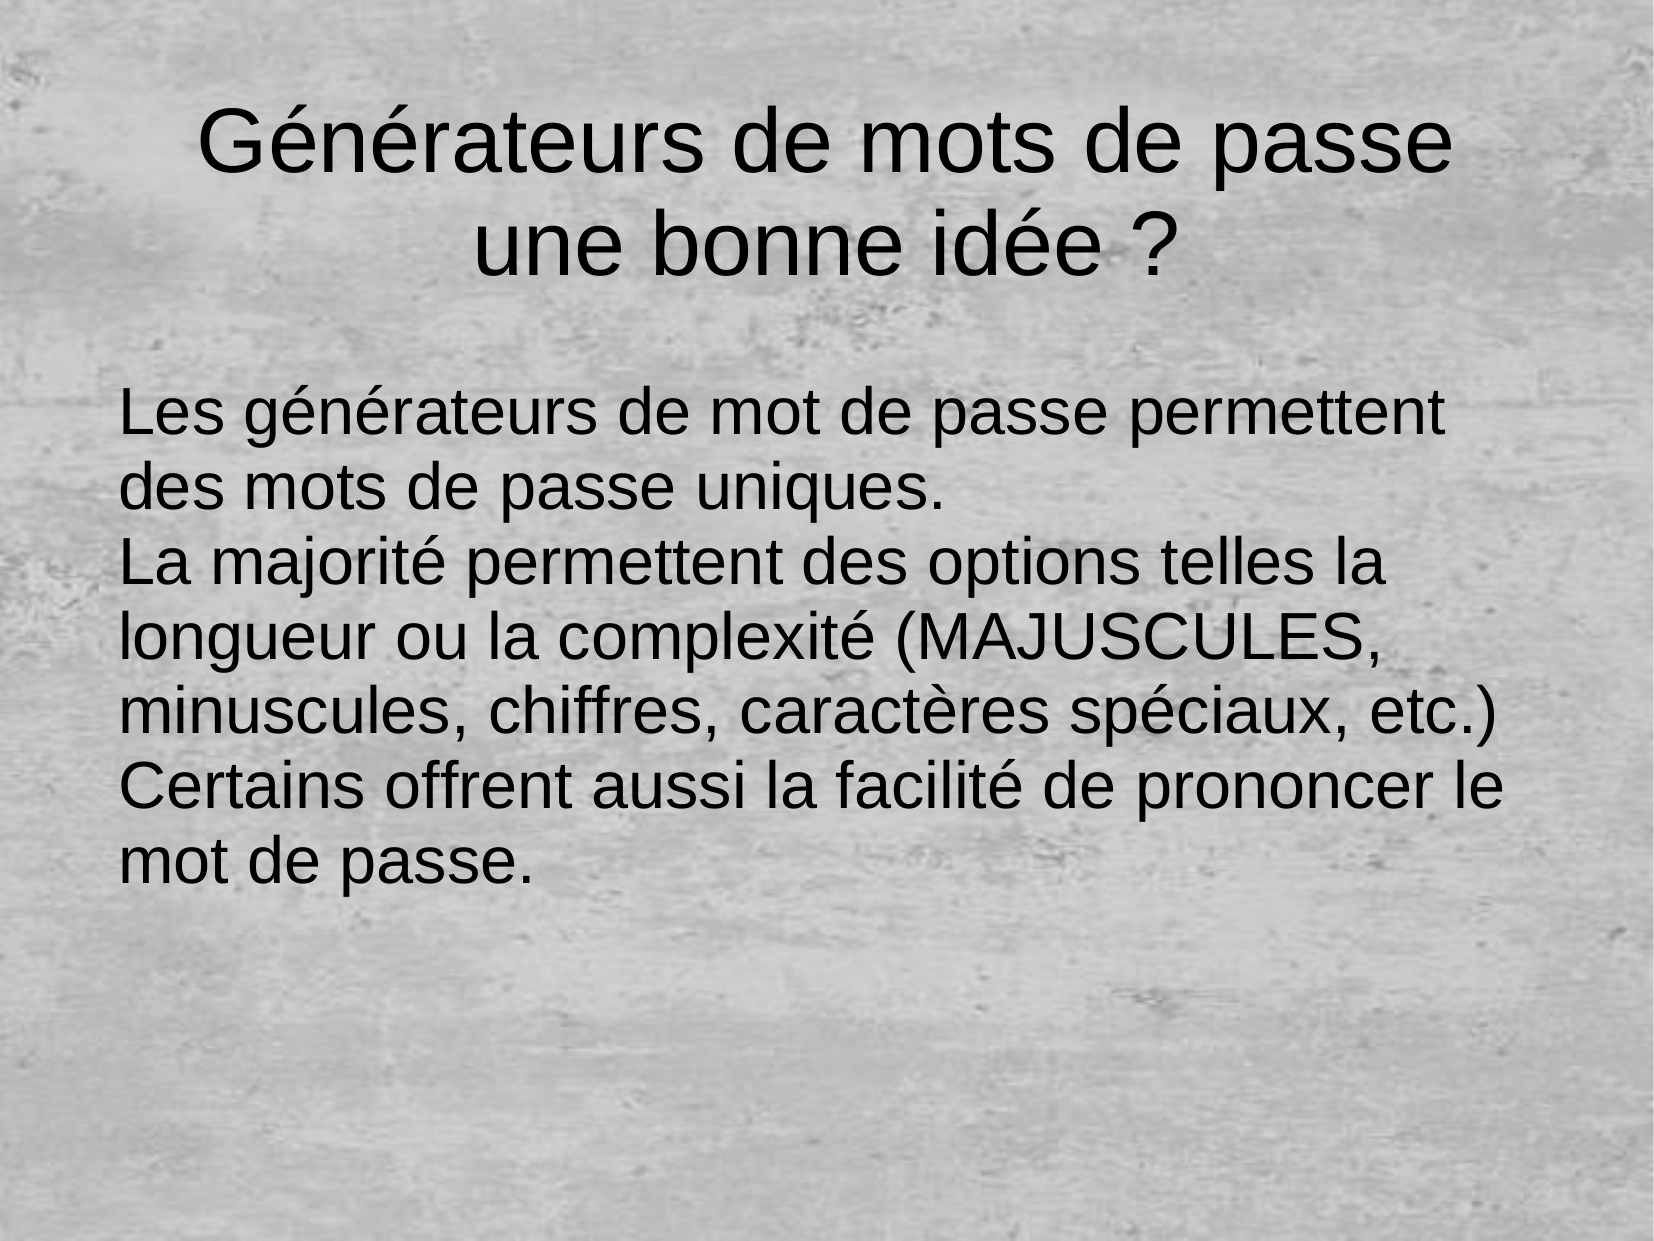

# Générateurs de mots de passe une bonne idée ?
Les générateurs de mot de passe permettent des mots de passe uniques.
La majorité permettent des options telles la longueur ou la complexité (MAJUSCULES, minuscules, chiffres, caractères spéciaux, etc.) Certains offrent aussi la facilité de prononcer le mot de passe.